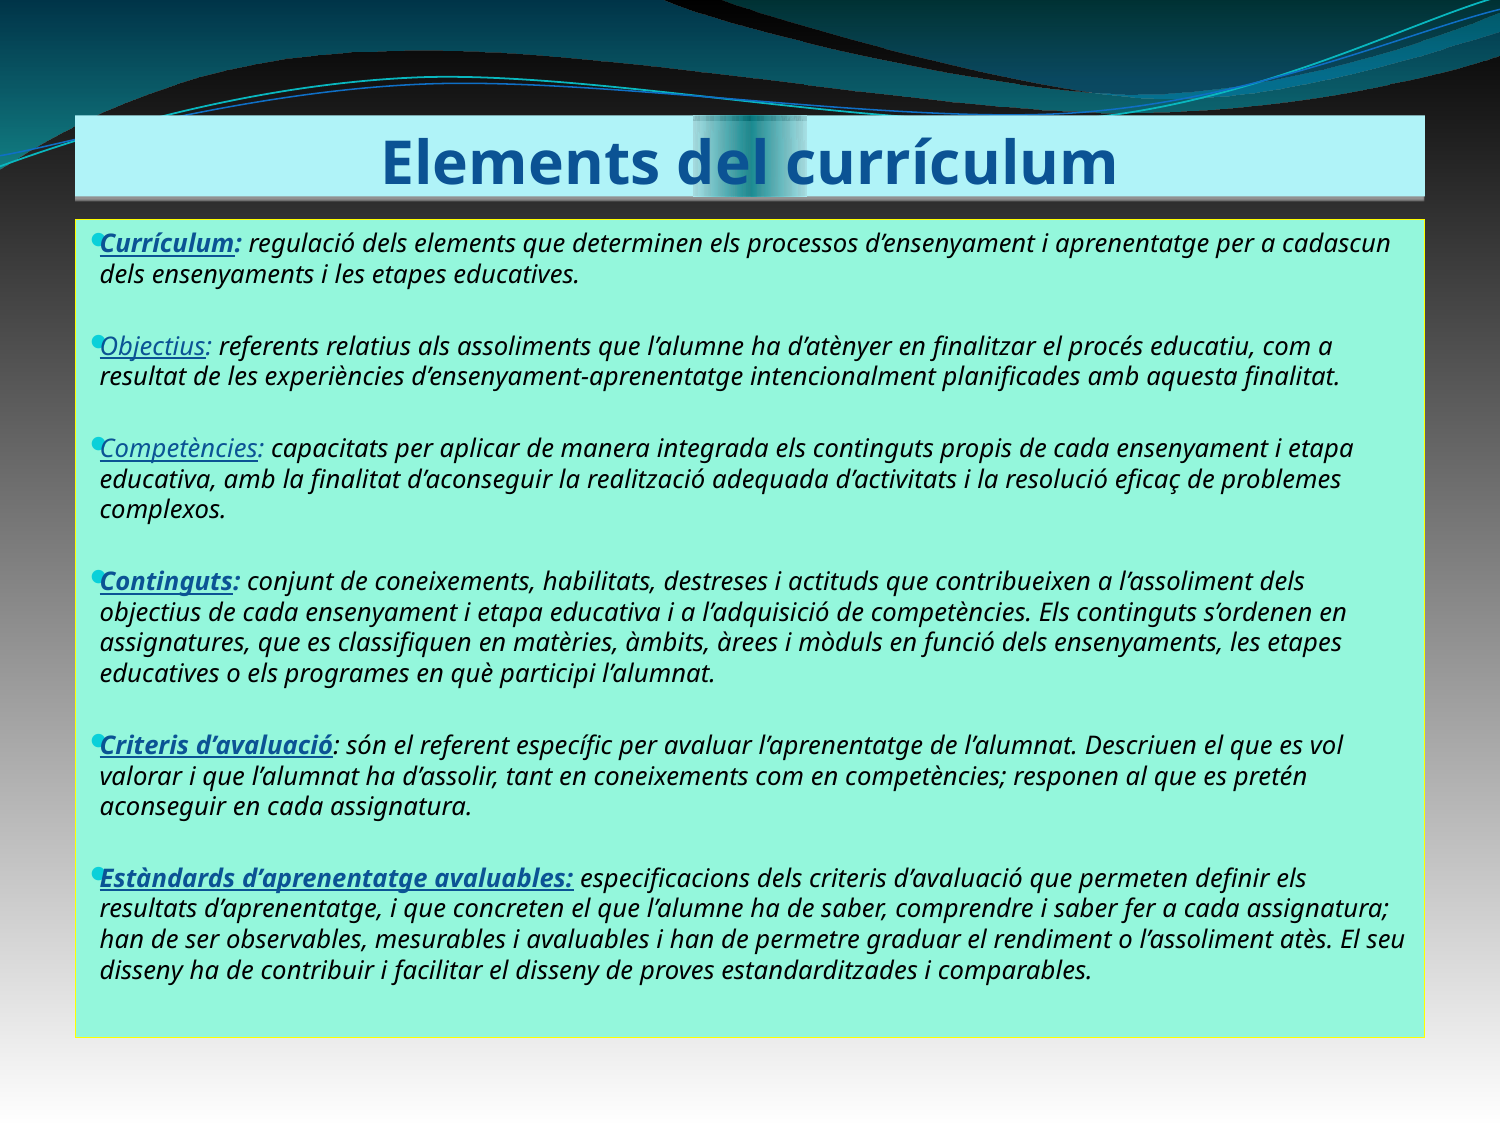

# Elements del currículum
Currículum: regulació dels elements que determinen els processos d’ensenyament i aprenentatge per a cadascun dels ensenyaments i les etapes educatives.
Objectius: referents relatius als assoliments que l’alumne ha d’atènyer en finalitzar el procés educatiu, com a resultat de les experiències d’ensenyament-aprenentatge intencionalment planificades amb aquesta finalitat.
Competències: capacitats per aplicar de manera integrada els continguts propis de cada ensenyament i etapa educativa, amb la finalitat d’aconseguir la realització adequada d’activitats i la resolució eficaç de problemes complexos.
Continguts: conjunt de coneixements, habilitats, destreses i actituds que contribueixen a l’assoliment dels objectius de cada ensenyament i etapa educativa i a l’adquisició de competències. Els continguts s’ordenen en assignatures, que es classifiquen en matèries, àmbits, àrees i mòduls en funció dels ensenyaments, les etapes educatives o els programes en què participi l’alumnat.
Criteris d’avaluació: són el referent específic per avaluar l’aprenentatge de l’alumnat. Descriuen el que es vol valorar i que l’alumnat ha d’assolir, tant en coneixements com en competències; responen al que es pretén aconseguir en cada assignatura.
Estàndards d’aprenentatge avaluables: especificacions dels criteris d’avaluació que permeten definir els resultats d’aprenentatge, i que concreten el que l’alumne ha de saber, comprendre i saber fer a cada assignatura; han de ser observables, mesurables i avaluables i han de permetre graduar el rendiment o l’assoliment atès. El seu disseny ha de contribuir i facilitar el disseny de proves estandarditzades i comparables.